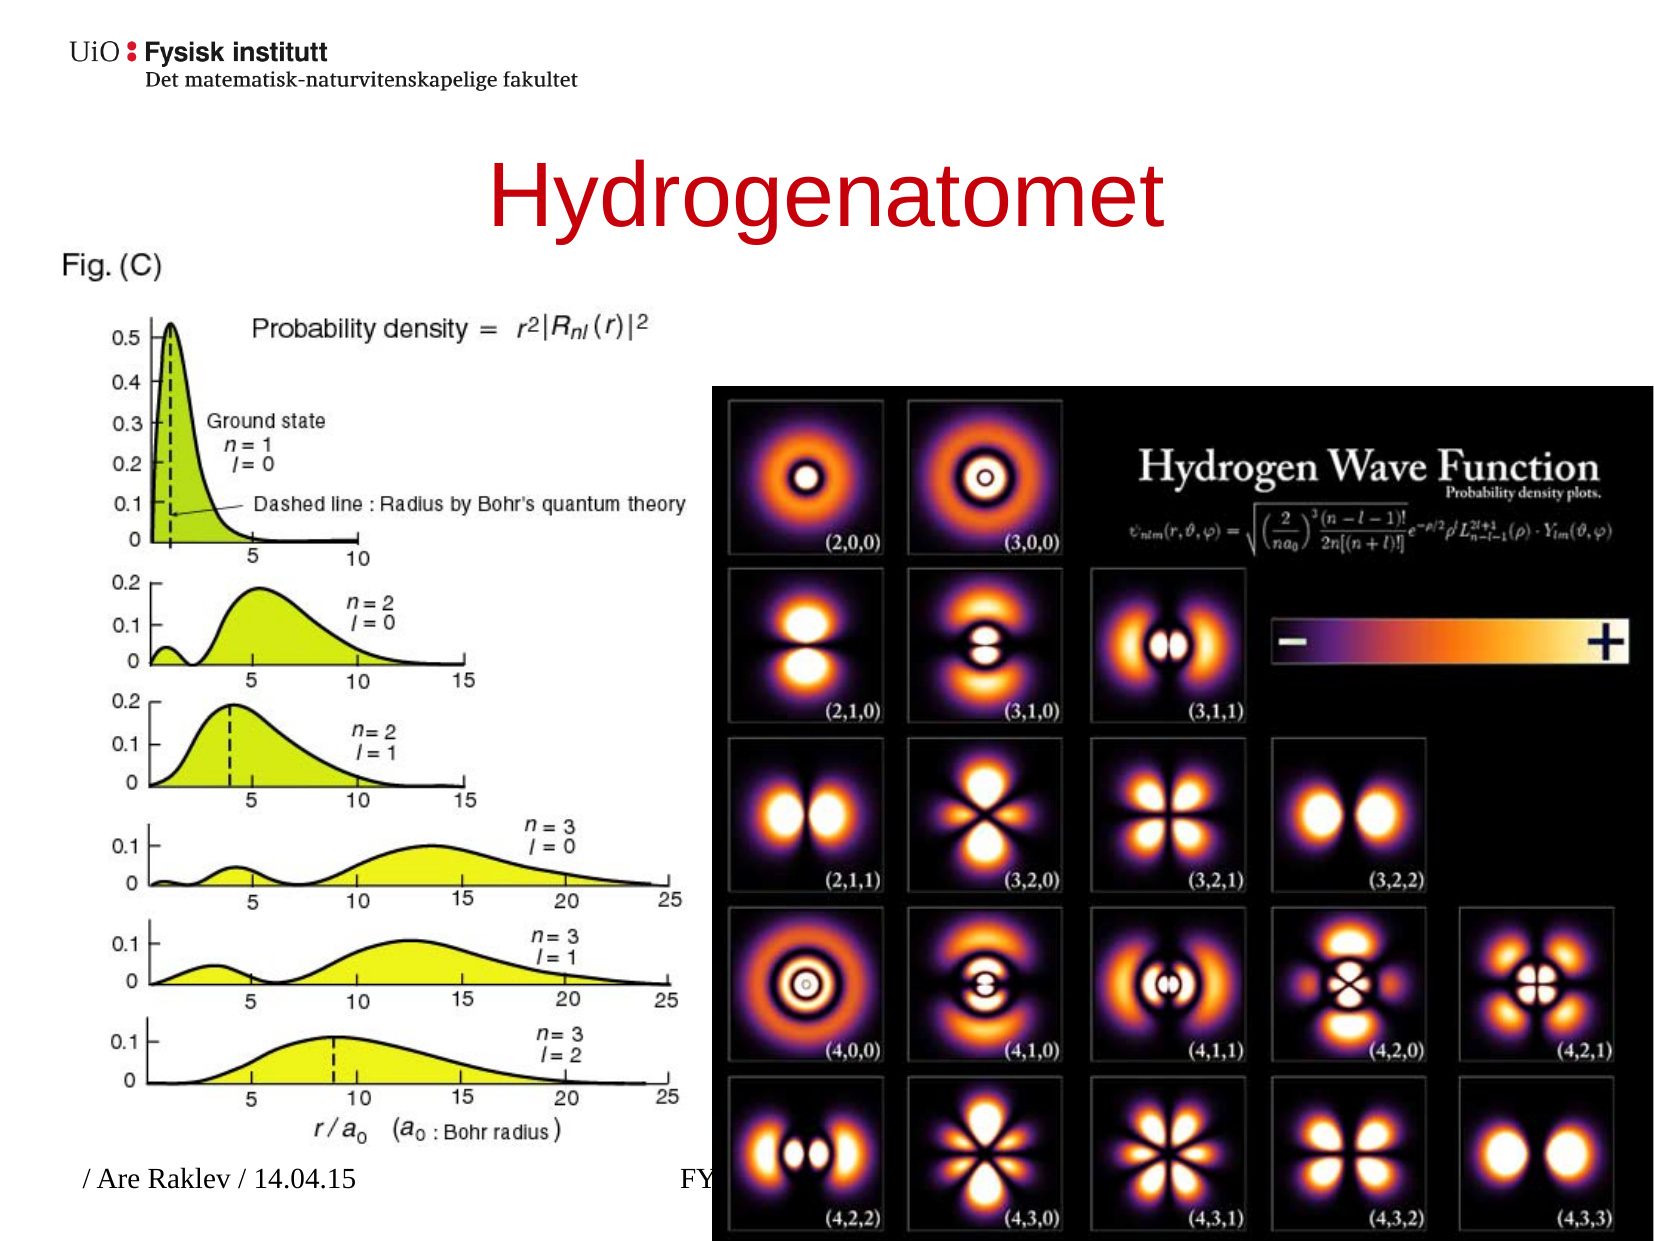

# Hydrogenatomet
/ Are Raklev / 14.04.15
FYS2140 - Kvantefysikk
10